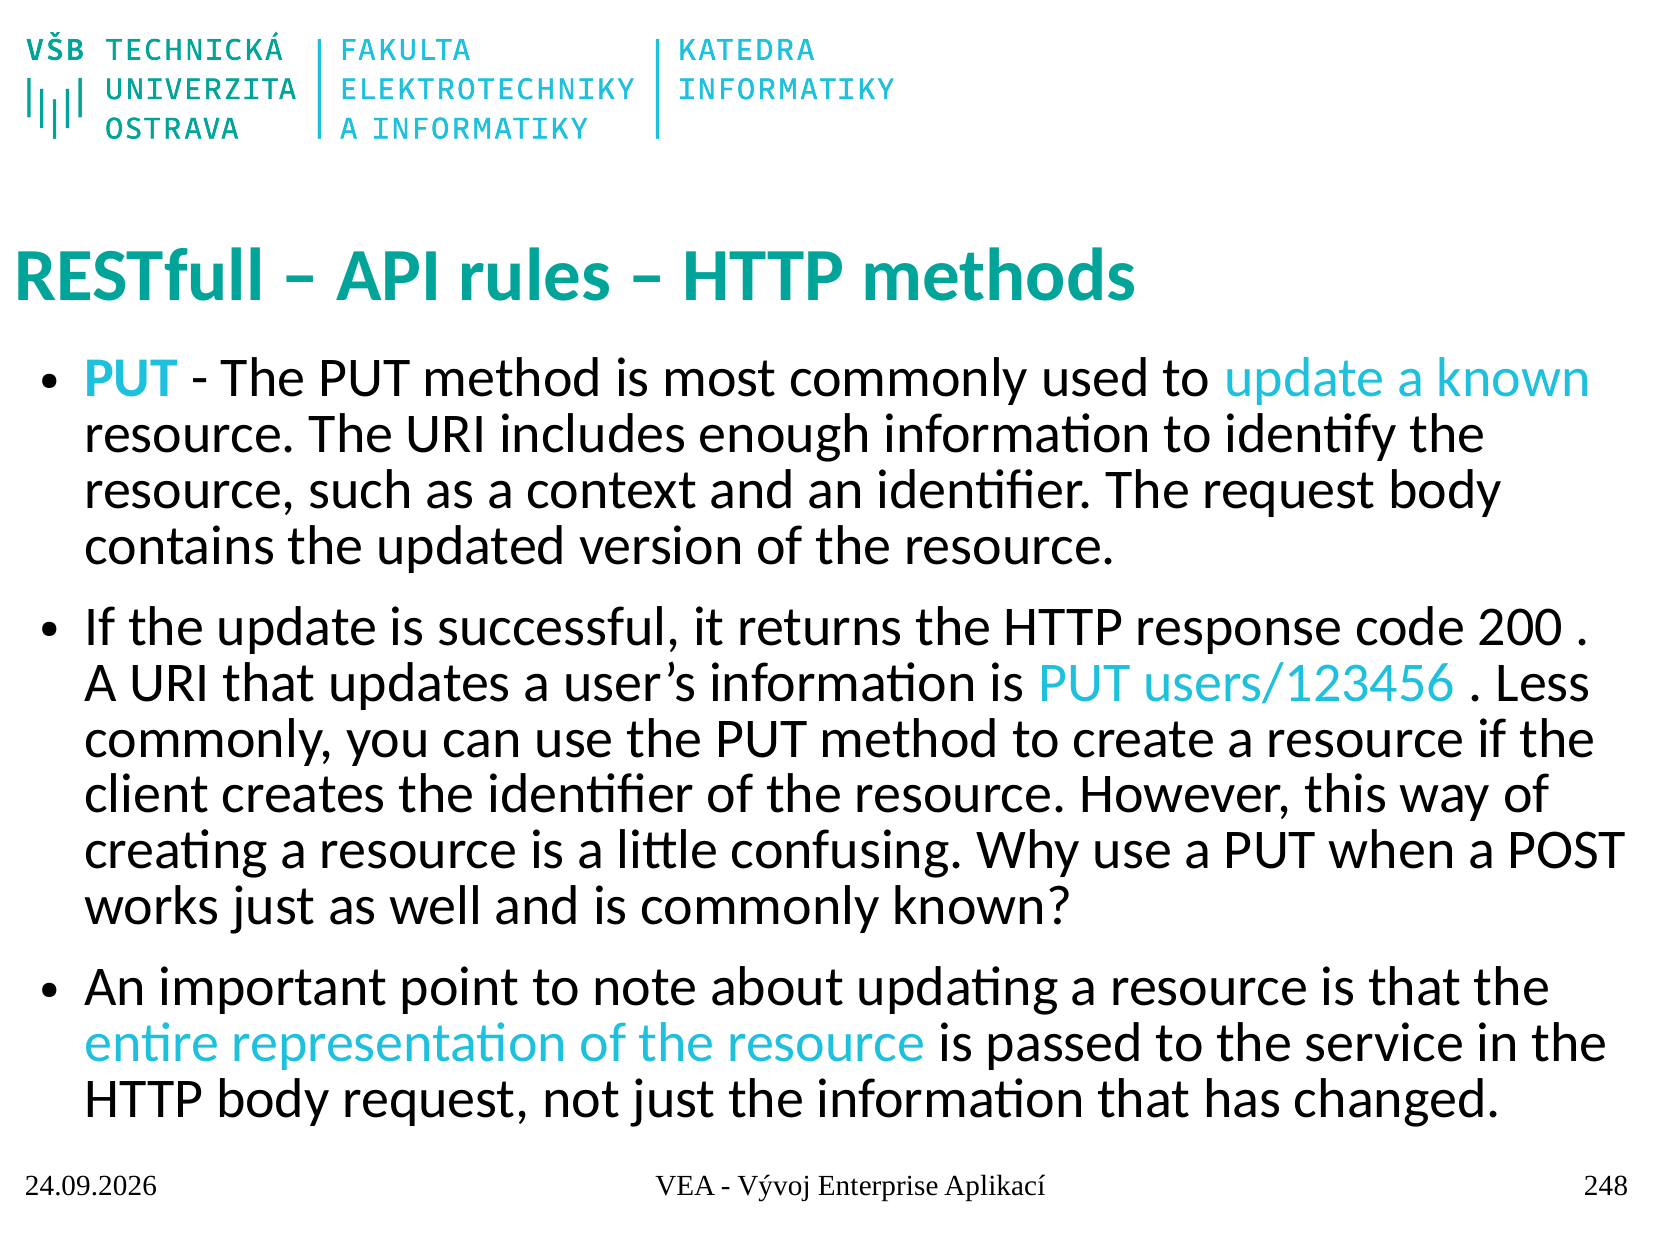

RESTfull – API rules – HTTP methods
# PUT - The PUT method is most commonly used to update a known resource. The URI includes enough information to identify the resource, such as a context and an identifier. The request body contains the updated version of the resource.
If the update is successful, it returns the HTTP response code 200 . A URI that updates a user’s information is PUT users/123456 . Less commonly, you can use the PUT method to create a resource if the client creates the identifier of the resource. However, this way of creating a resource is a little confusing. Why use a PUT when a POST works just as well and is commonly known?
An important point to note about updating a resource is that the entire representation of the resource is passed to the service in the HTTP body request, not just the information that has changed.
VEA - Vývoj Enterprise Aplikací
248